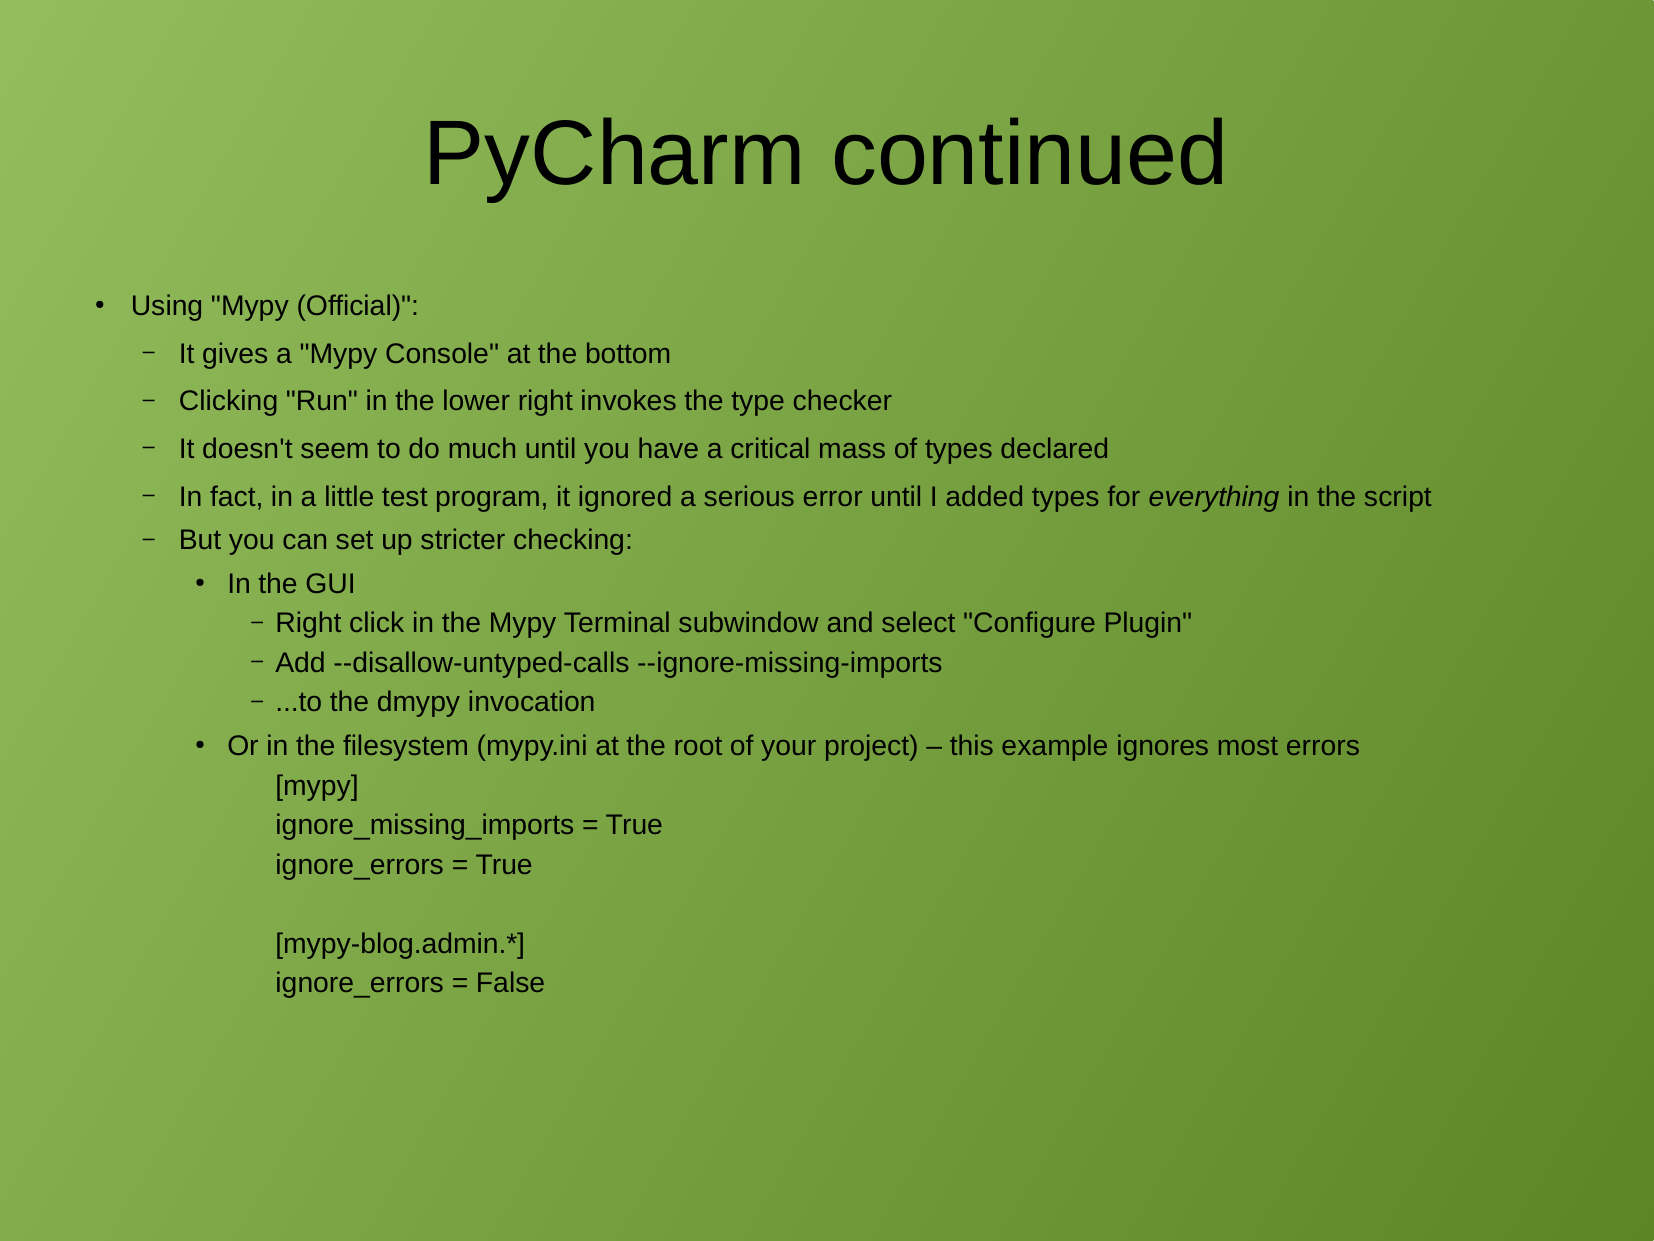

# PyCharm continued
Using "Mypy (Official)":
It gives a "Mypy Console" at the bottom
Clicking "Run" in the lower right invokes the type checker
It doesn't seem to do much until you have a critical mass of types declared
In fact, in a little test program, it ignored a serious error until I added types for everything in the script
But you can set up stricter checking:
In the GUI
Right click in the Mypy Terminal subwindow and select "Configure Plugin"
Add --disallow-untyped-calls --ignore-missing-imports
...to the dmypy invocation
Or in the filesystem (mypy.ini at the root of your project) – this example ignores most errors
[mypy]
ignore_missing_imports = True
ignore_errors = True
[mypy-blog.admin.*]
ignore_errors = False